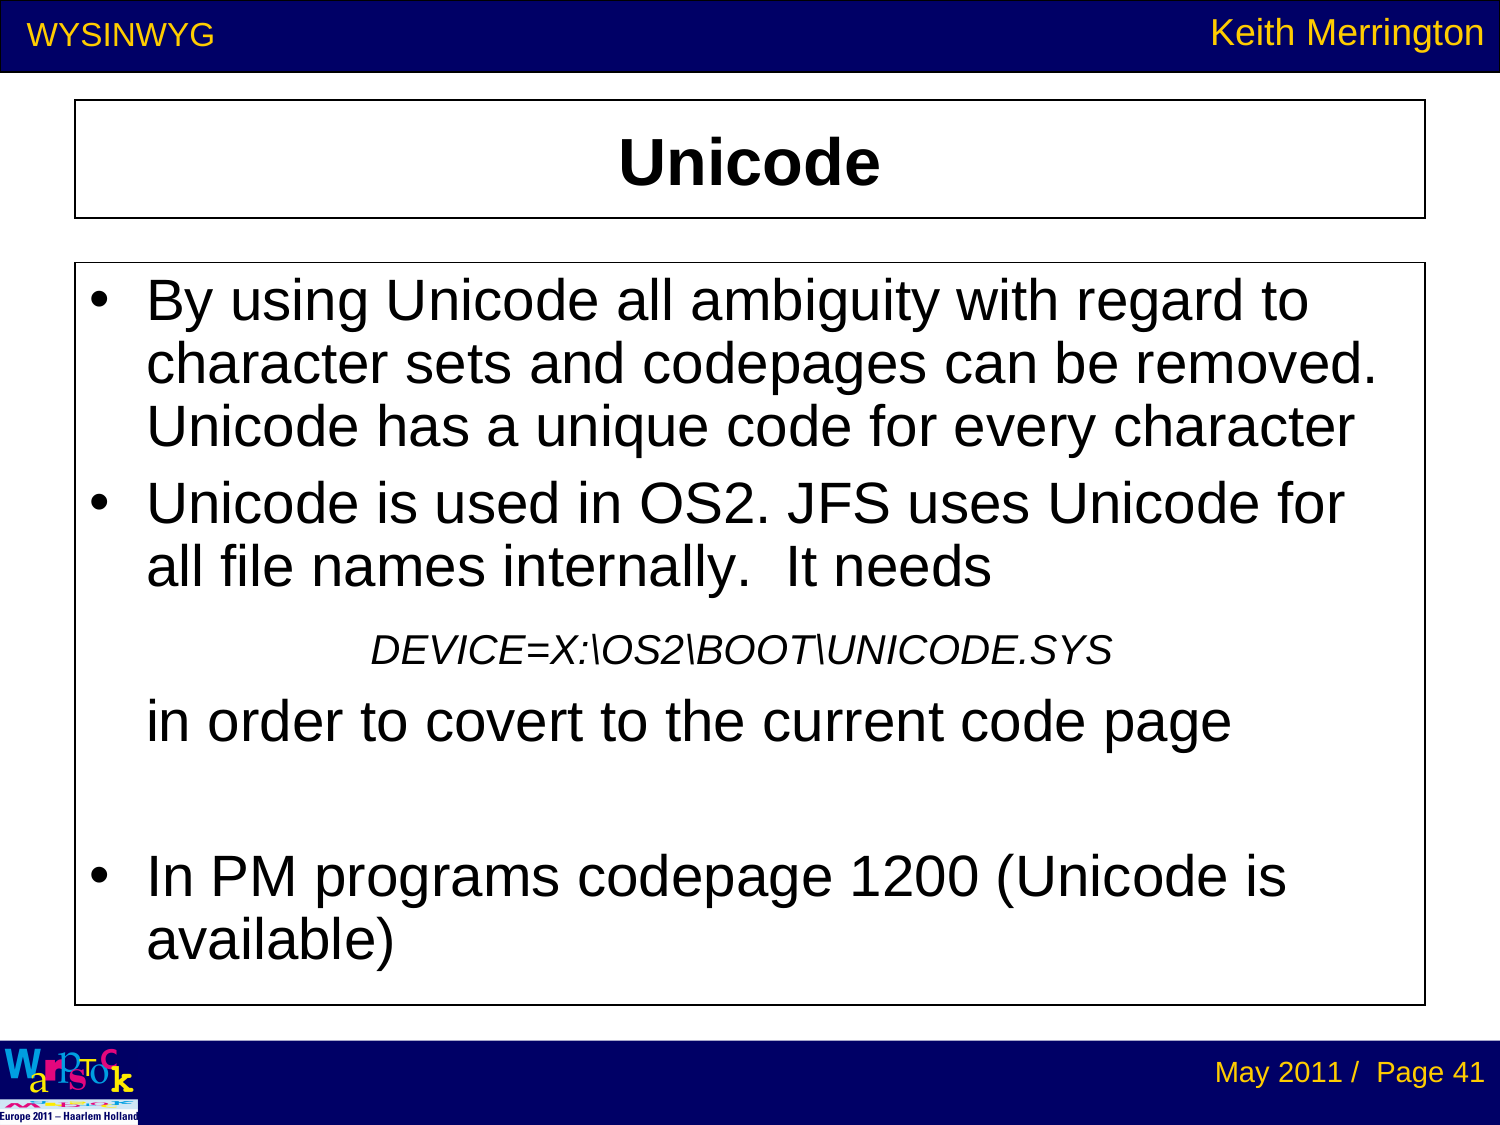

# Unicode
By using Unicode all ambiguity with regard to character sets and codepages can be removed. Unicode has a unique code for every character
Unicode is used in OS2. JFS uses Unicode for all file names internally. It needs
DEVICE=X:\OS2\BOOT\UNICODE.SYS
	in order to covert to the current code page
In PM programs codepage 1200 (Unicode is available)